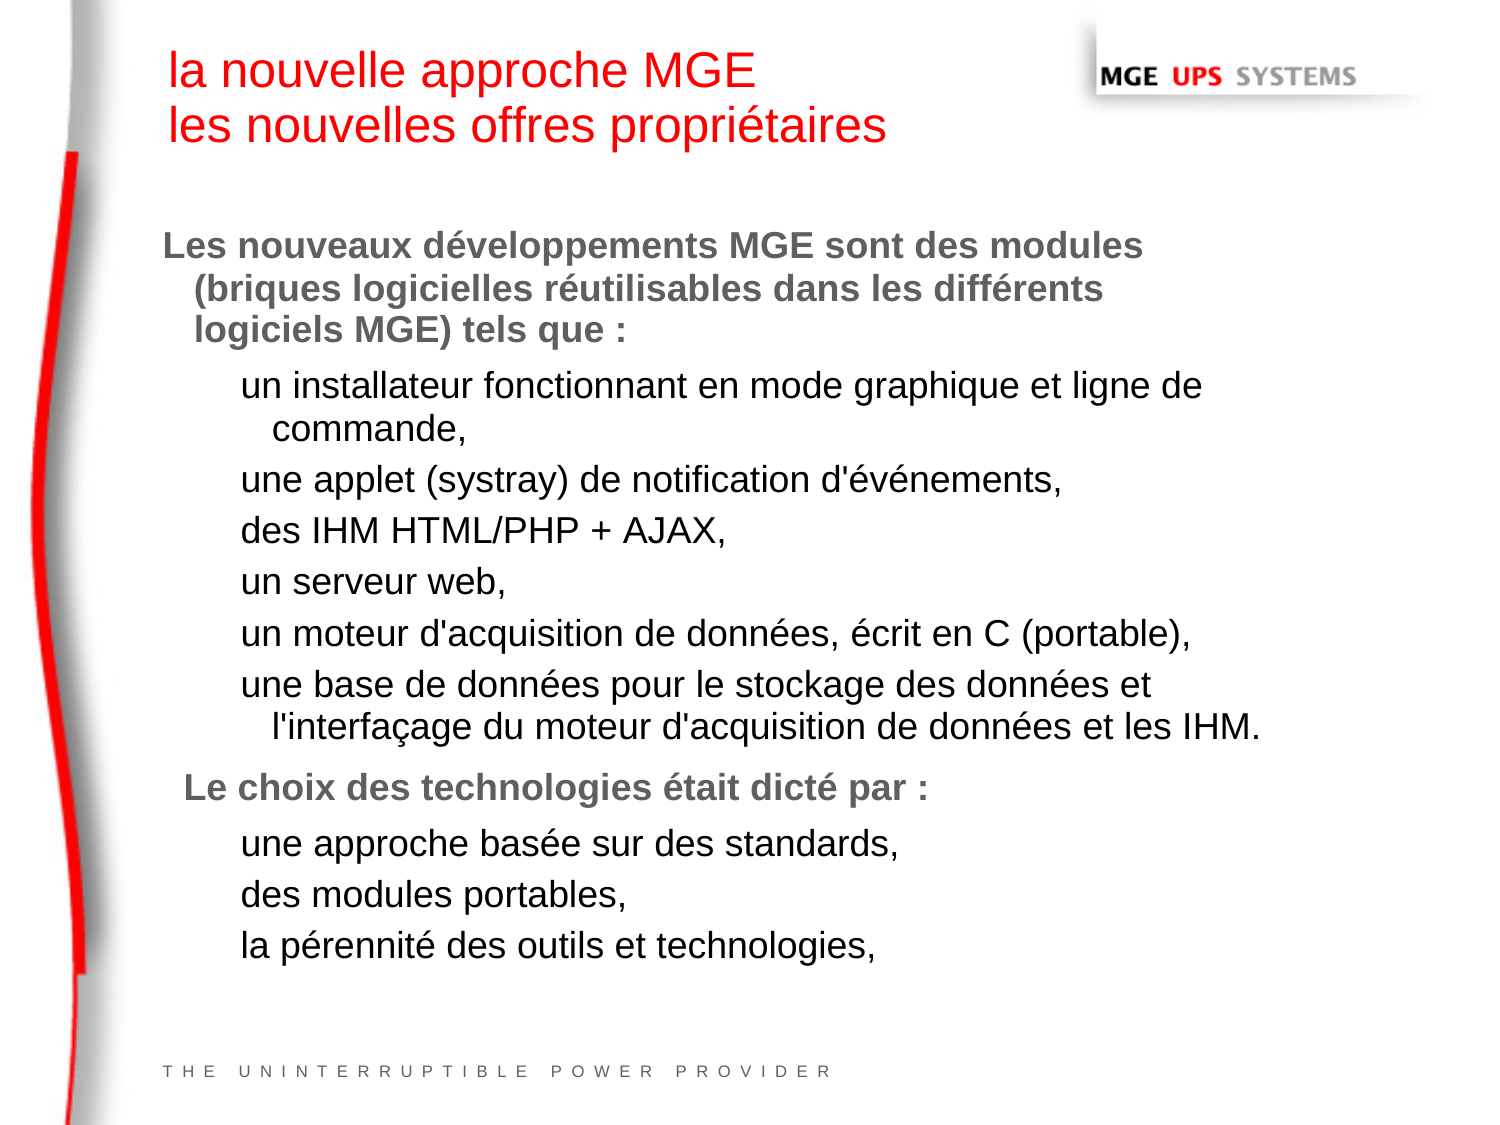

# la nouvelle approche MGE les nouvelles offres propriétaires
Les nouveaux développements MGE sont des modules (briques logicielles réutilisables dans les différents logiciels MGE) tels que :
un installateur fonctionnant en mode graphique et ligne de commande,
une applet (systray) de notification d'événements,
des IHM HTML/PHP + AJAX,
un serveur web,
un moteur d'acquisition de données, écrit en C (portable),
une base de données pour le stockage des données et l'interfaçage du moteur d'acquisition de données et les IHM.
 Le choix des technologies était dicté par :
une approche basée sur des standards,
des modules portables,
la pérennité des outils et technologies,